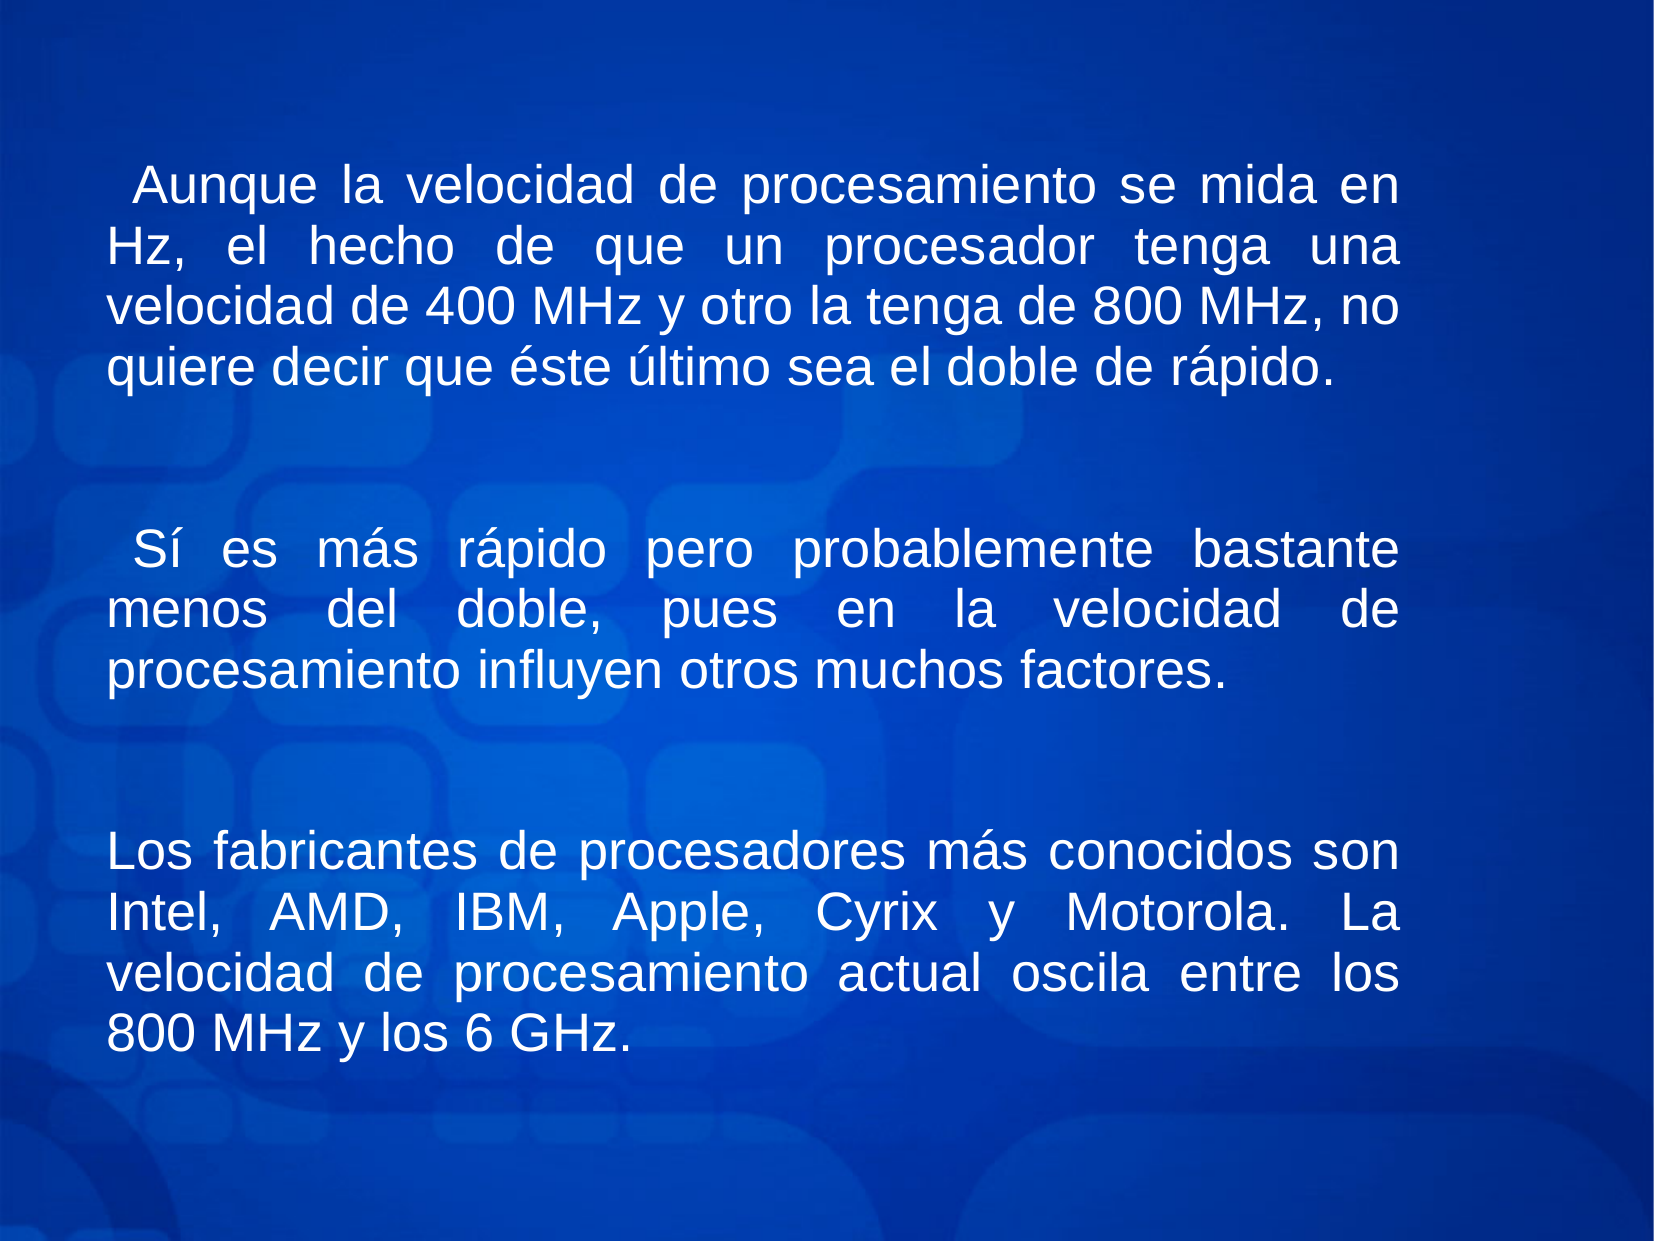

Aunque la velocidad de procesamiento se mida en Hz, el hecho de que un procesador tenga una velocidad de 400 MHz y otro la tenga de 800 MHz, no quiere decir que éste último sea el doble de rápido.
Sí es más rápido pero probablemente bastante menos del doble, pues en la velocidad de procesamiento influyen otros muchos factores.
Los fabricantes de procesadores más conocidos son Intel, AMD, IBM, Apple, Cyrix y Motorola. La velocidad de procesamiento actual oscila entre los 800 MHz y los 6 GHz.